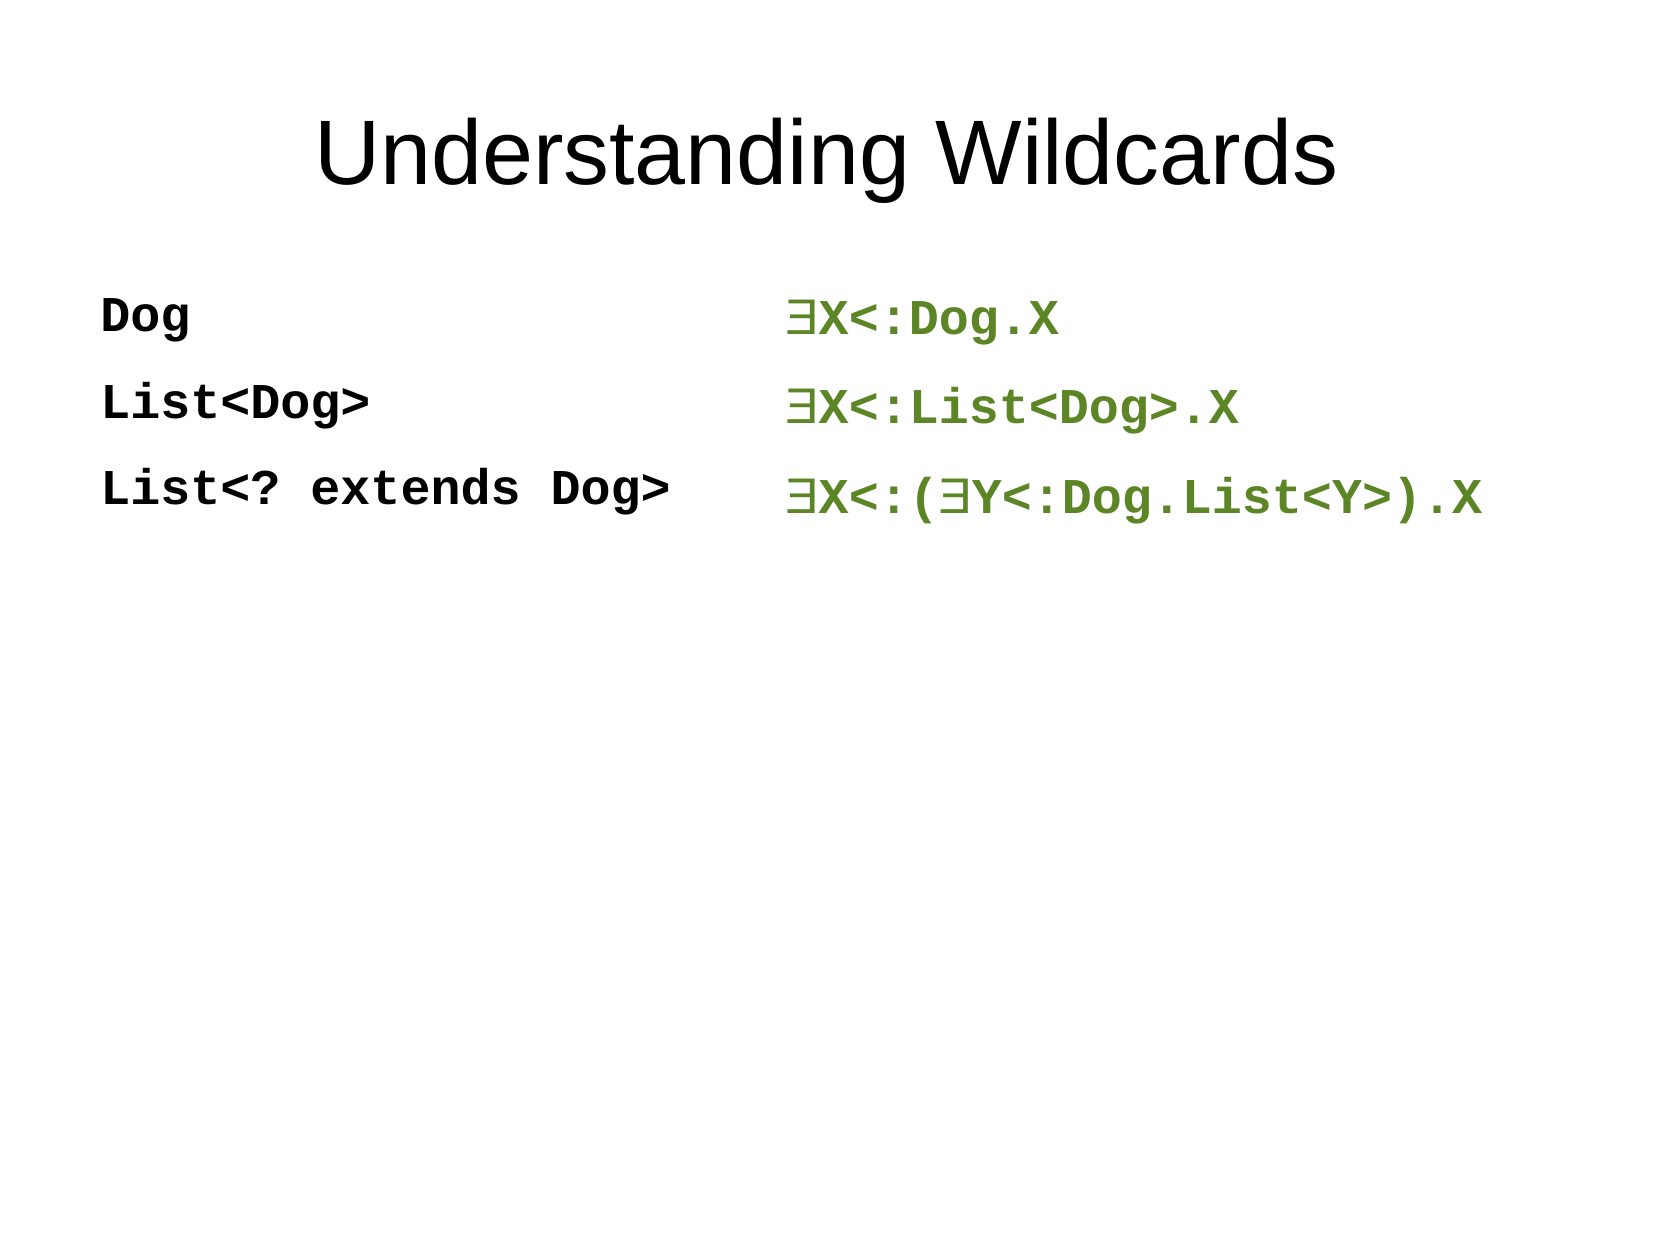

# Understanding Wildcards
ƎX<:Dog.X
ƎX<:List<Dog>.X
ƎX<:(ƎY<:Dog.List<Y>).X
Dog
List<Dog>
List<? extends Dog>